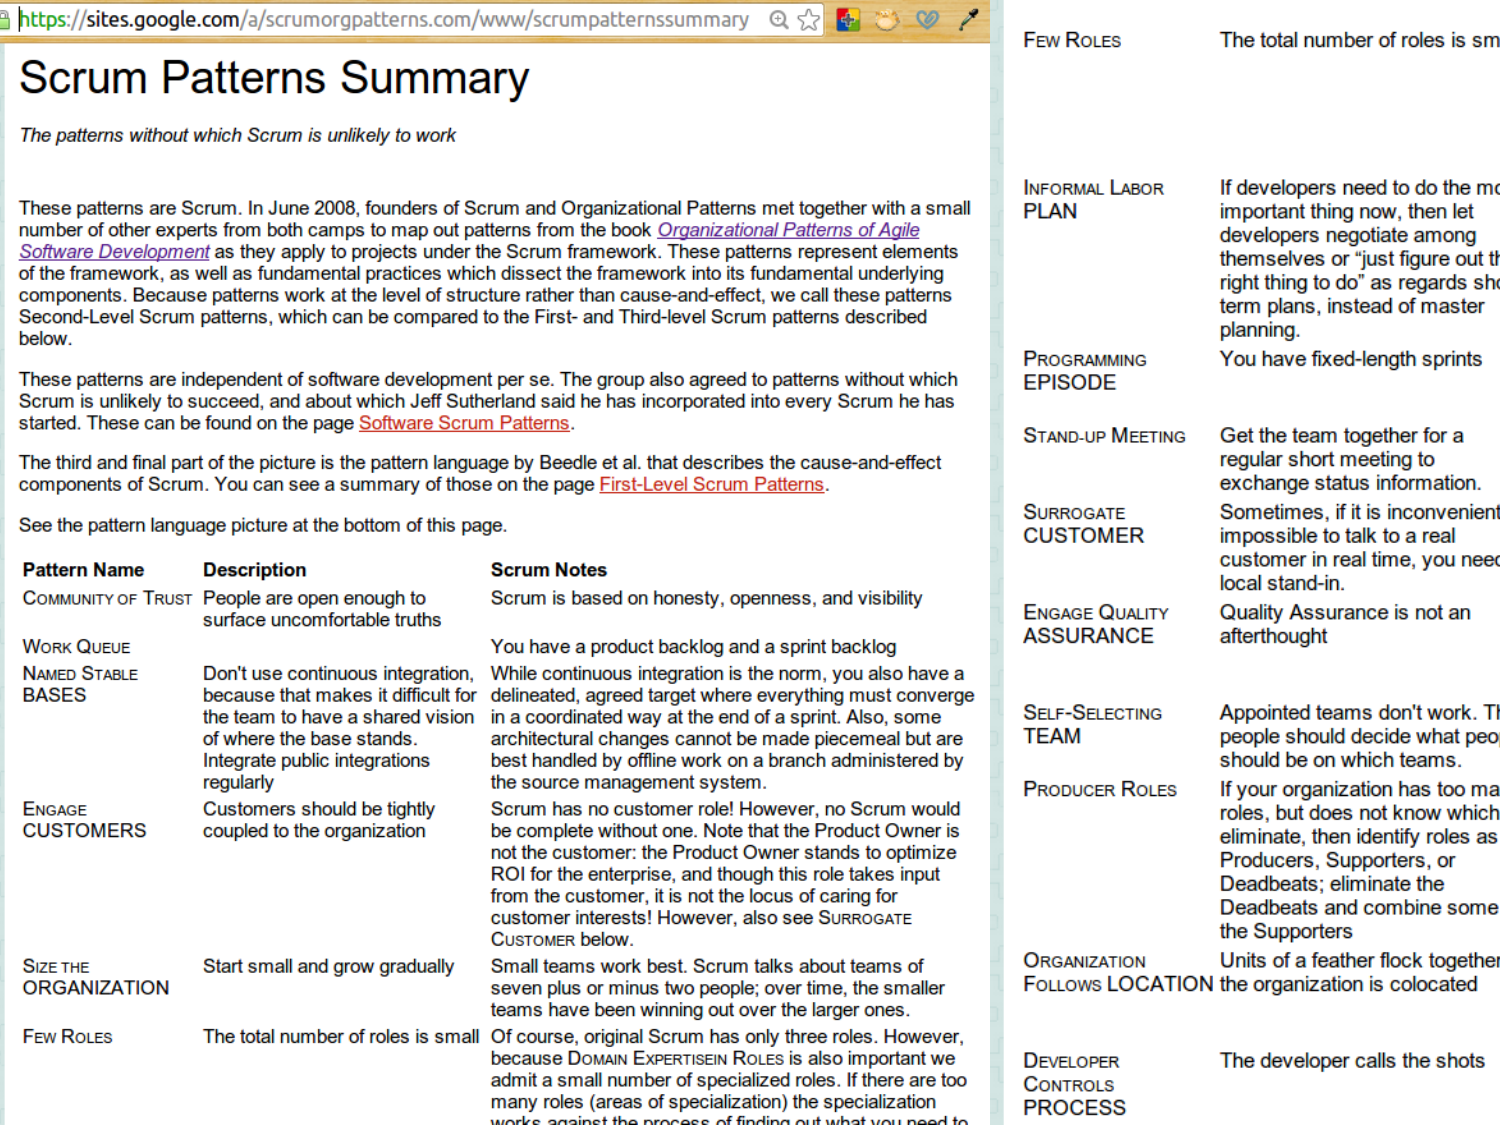

# Scrum Patterns Summary
Source: https://sites.google.com/a/scrumorgpatterns.com/www/scrumpatternssummary
Incubating Service Systems Thinking
July 2014
39